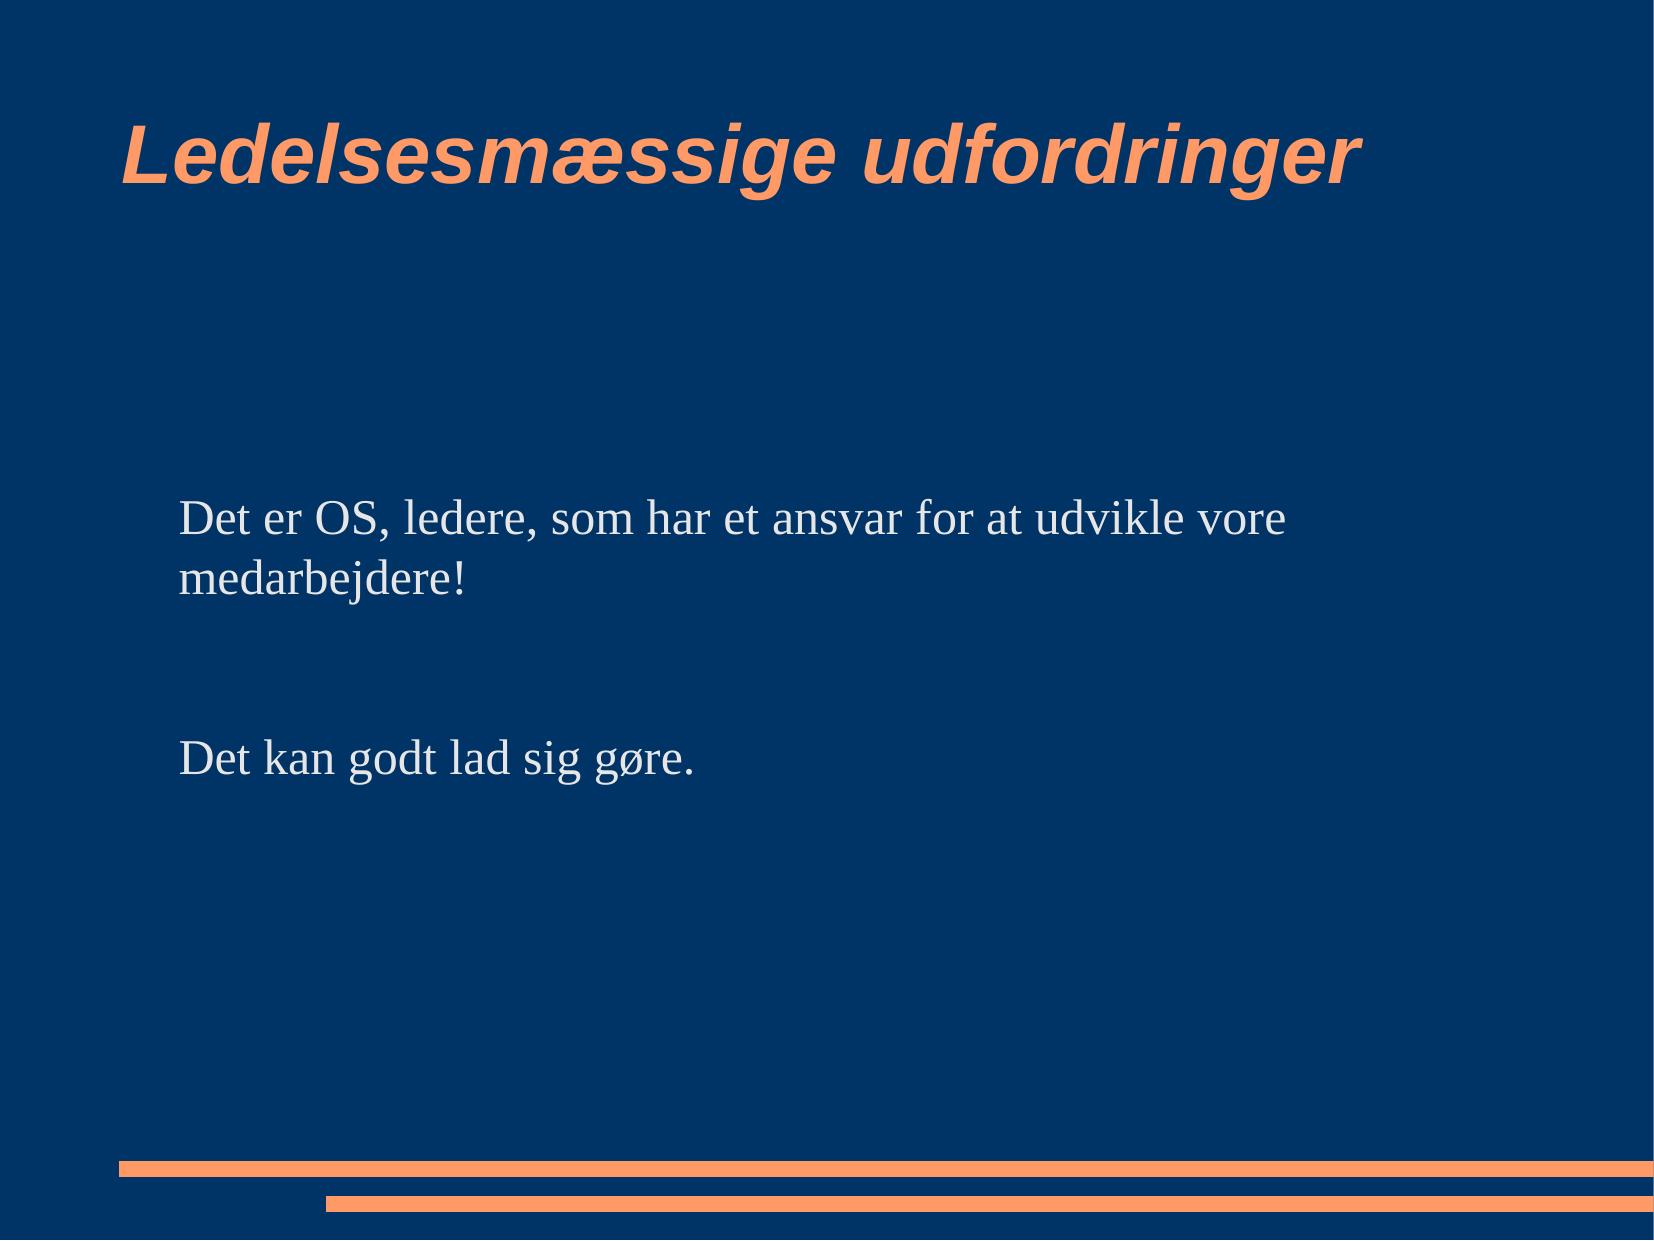

# Ledelsesmæssige udfordringer
Det er OS, ledere, som har et ansvar for at udvikle vore medarbejdere!
Det kan godt lad sig gøre.